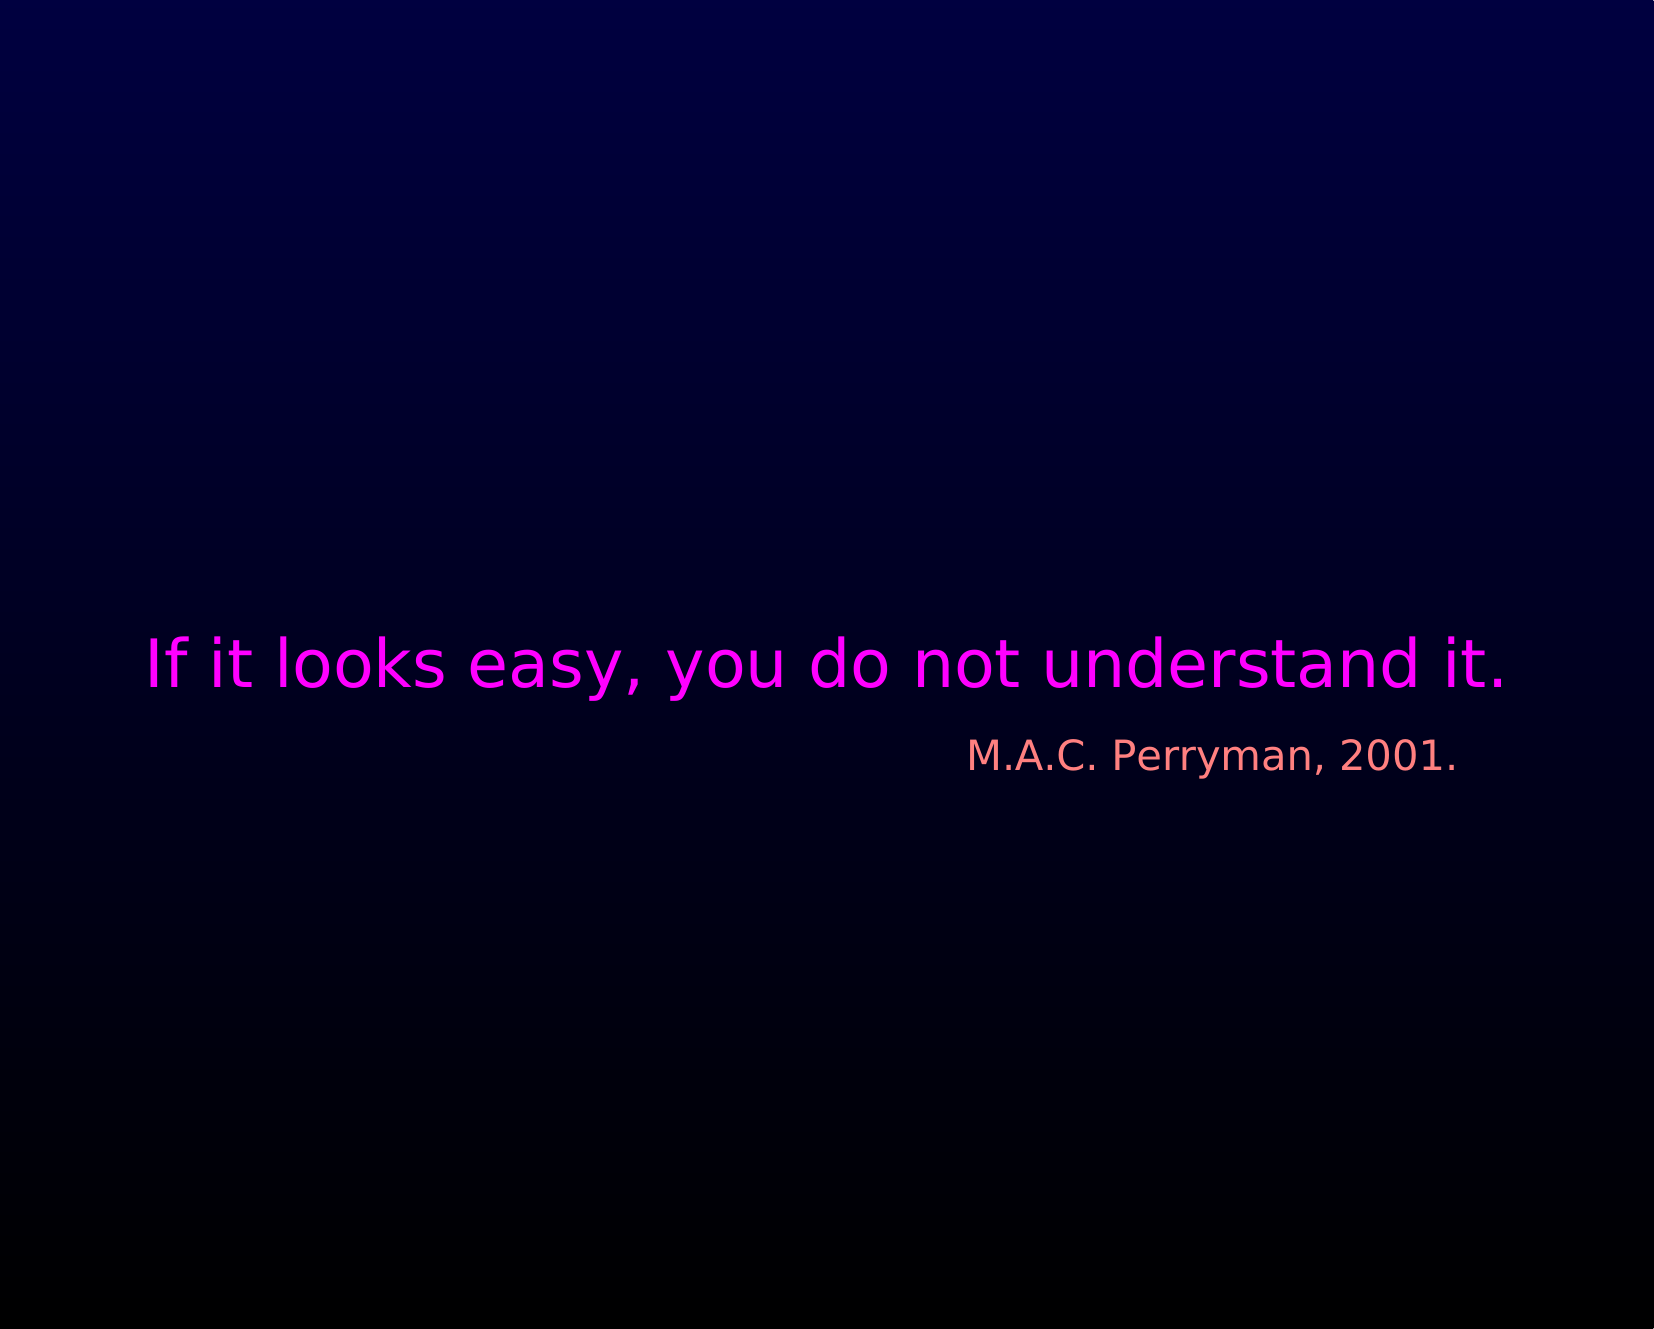

# If it looks easy, you do not understand it.
M.A.C. Perryman, 2001.